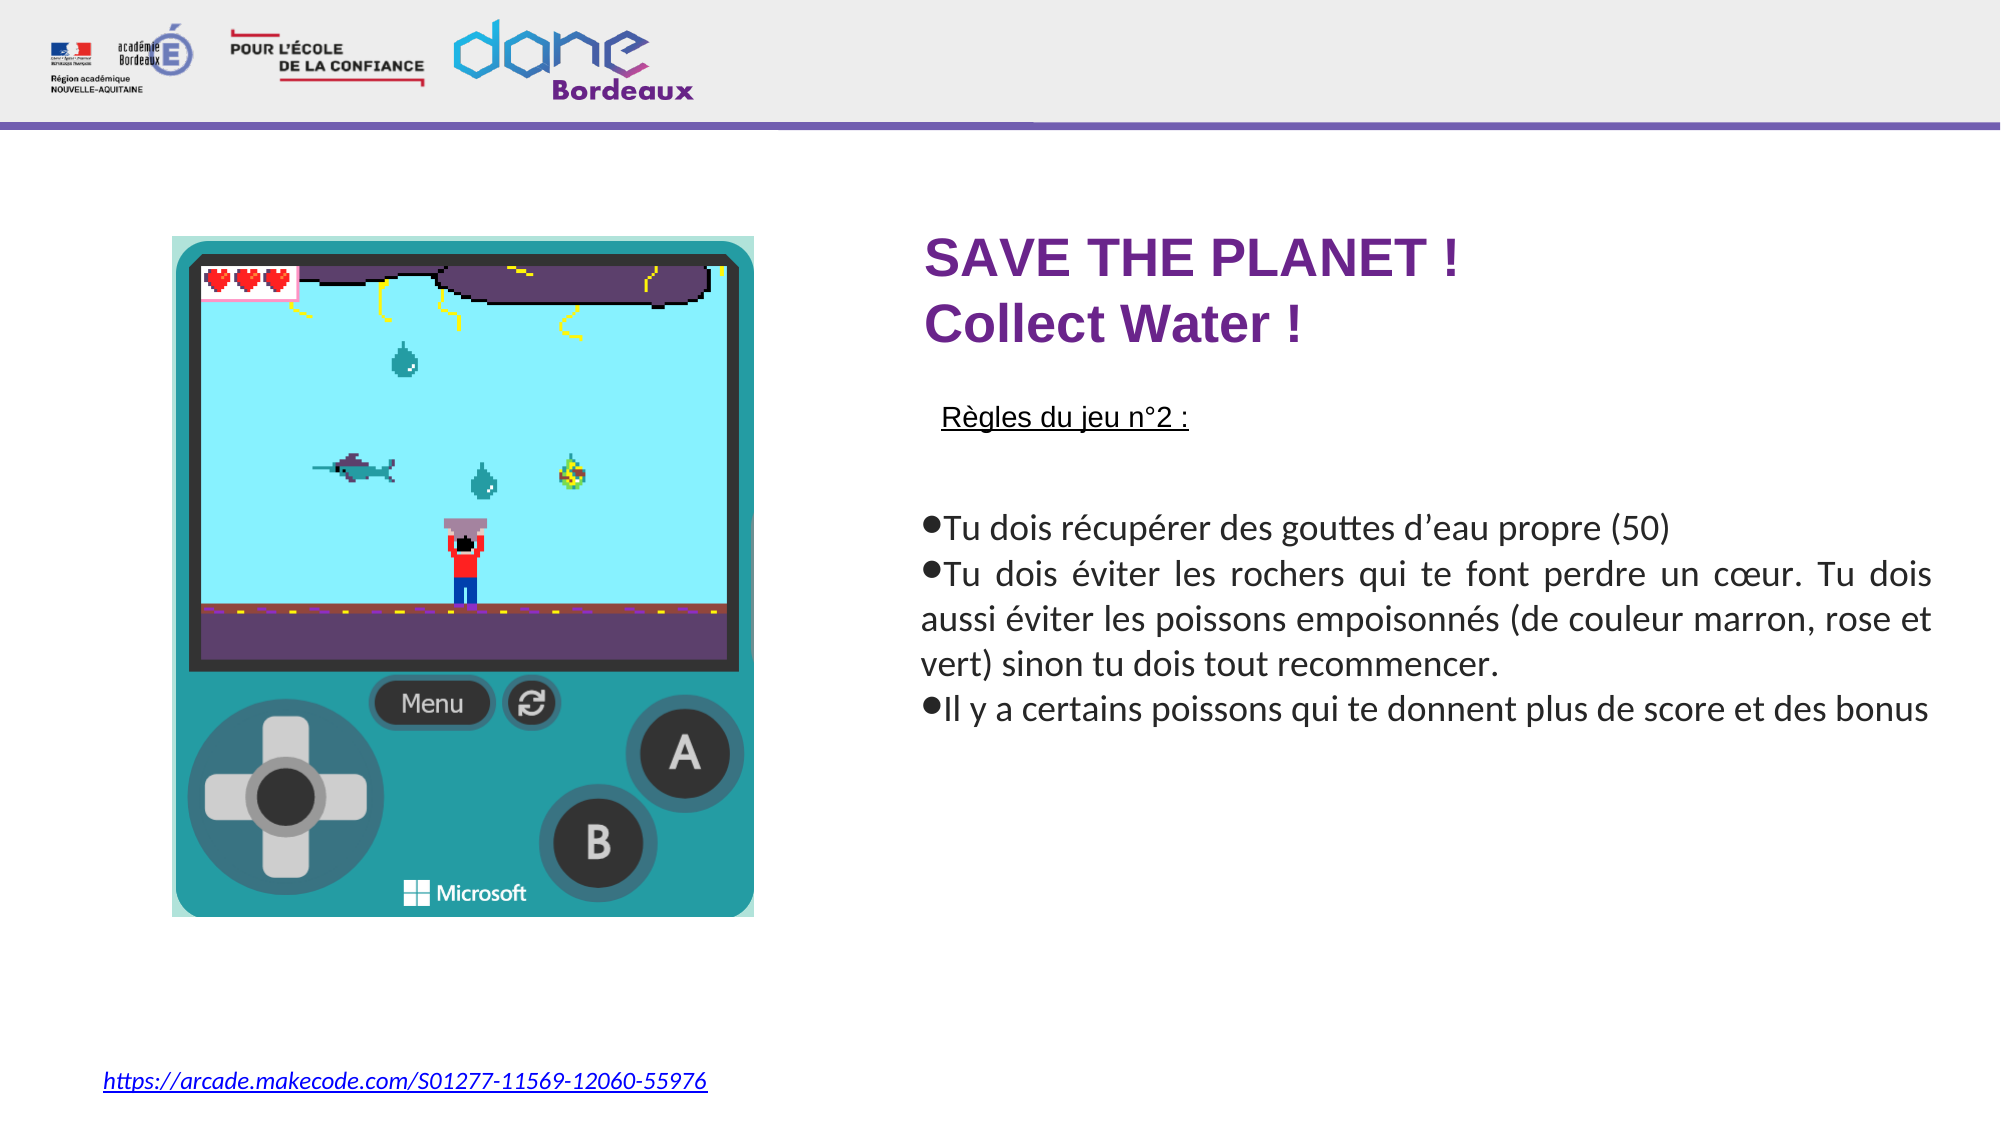

SAVE THE PLANET !
Collect Water !
Règles du jeu n°2 :
Tu dois récupérer des gouttes d’eau propre (50)
Tu dois éviter les rochers qui te font perdre un cœur. Tu dois aussi éviter les poissons empoisonnés (de couleur marron, rose et vert) sinon tu dois tout recommencer.
Il y a certains poissons qui te donnent plus de score et des bonus
https://arcade.makecode.com/S01277-11569-12060-55976